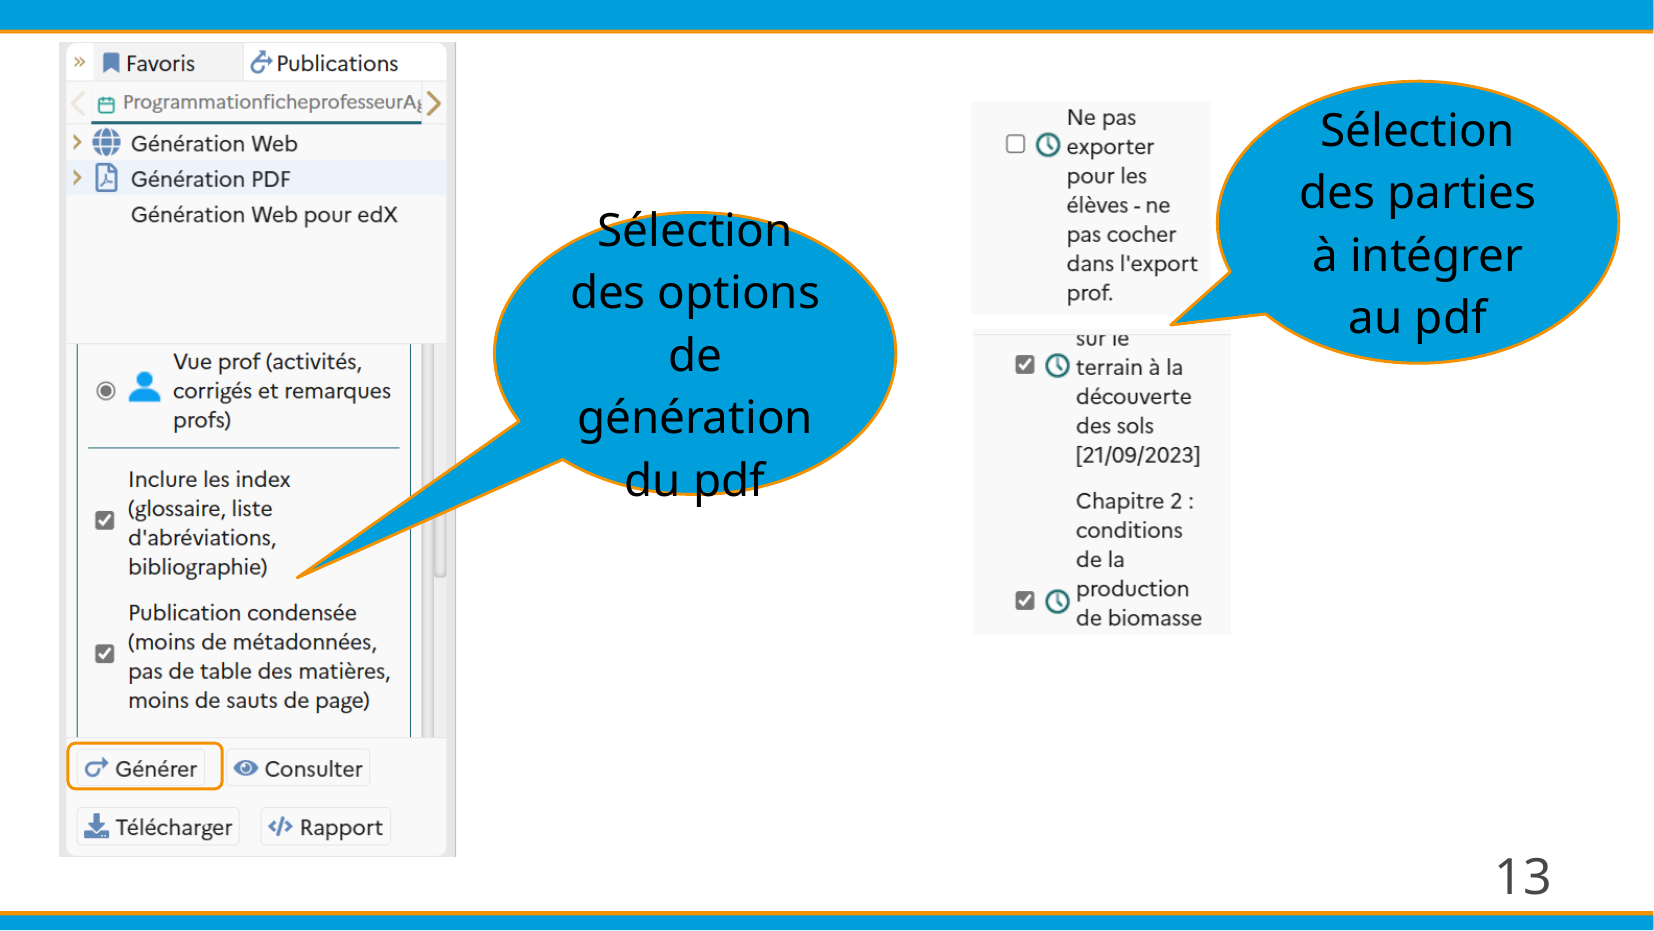

Sélection des parties à intégrer au pdf
Sélection des options de génération du pdf
13